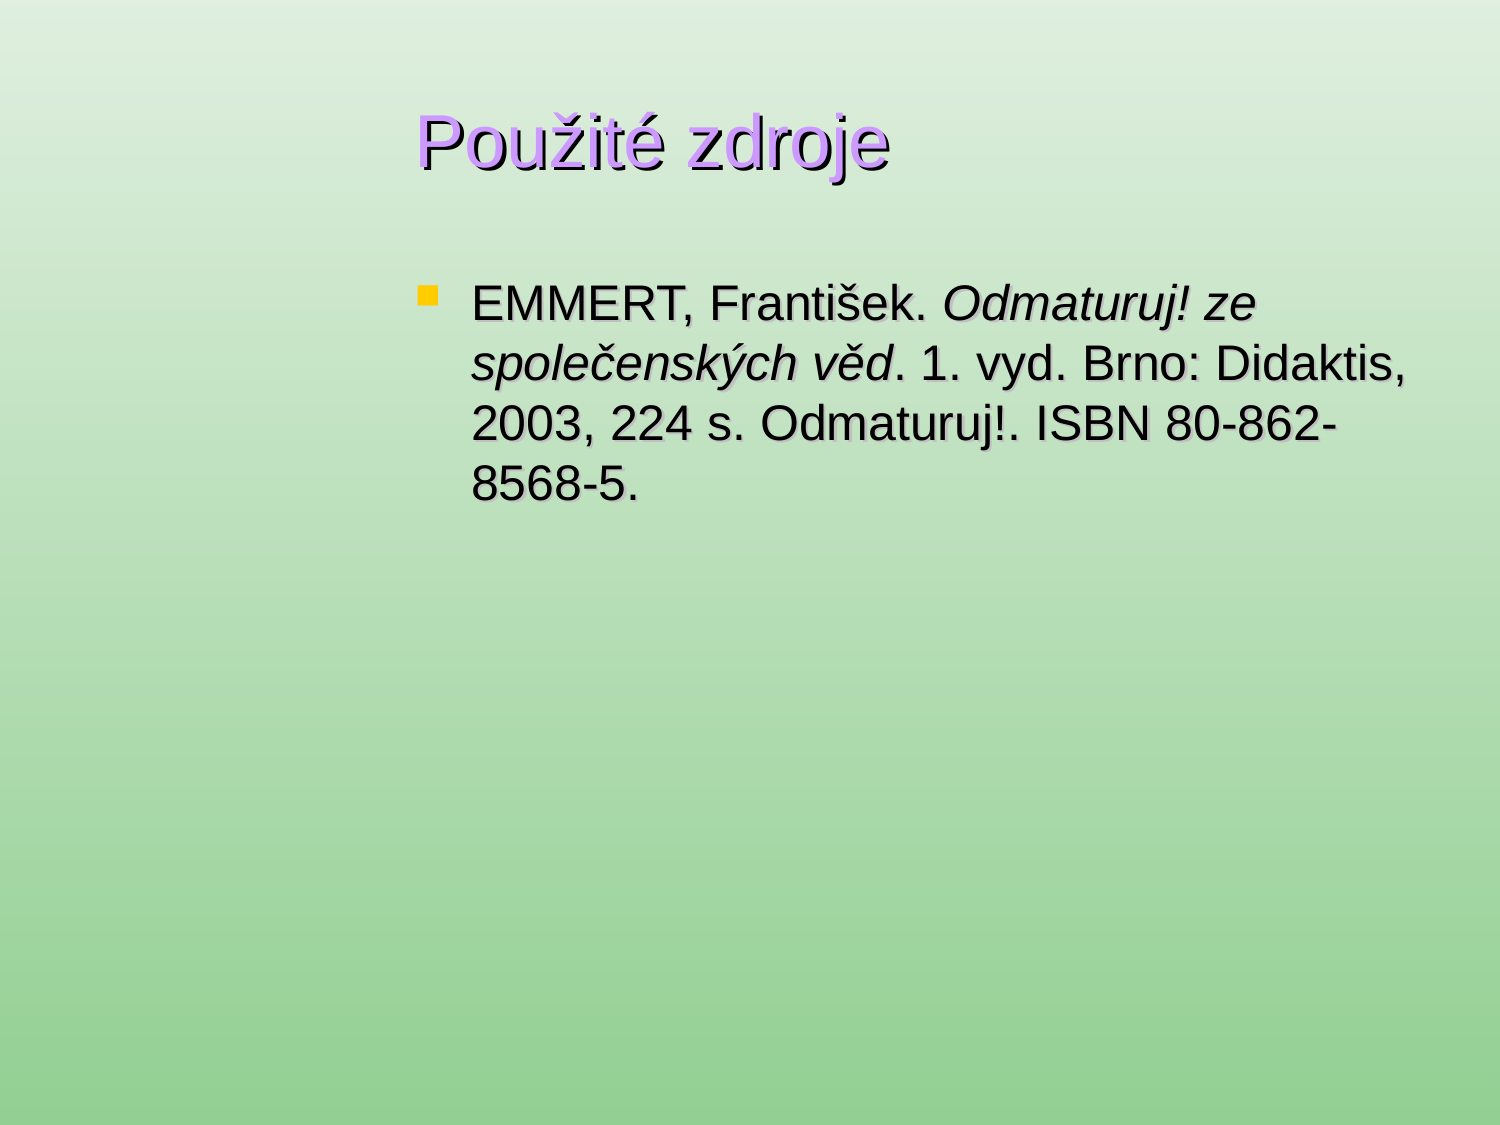

# Použité zdroje
EMMERT, František. Odmaturuj! ze společenských věd. 1. vyd. Brno: Didaktis, 2003, 224 s. Odmaturuj!. ISBN 80-862-8568-5.